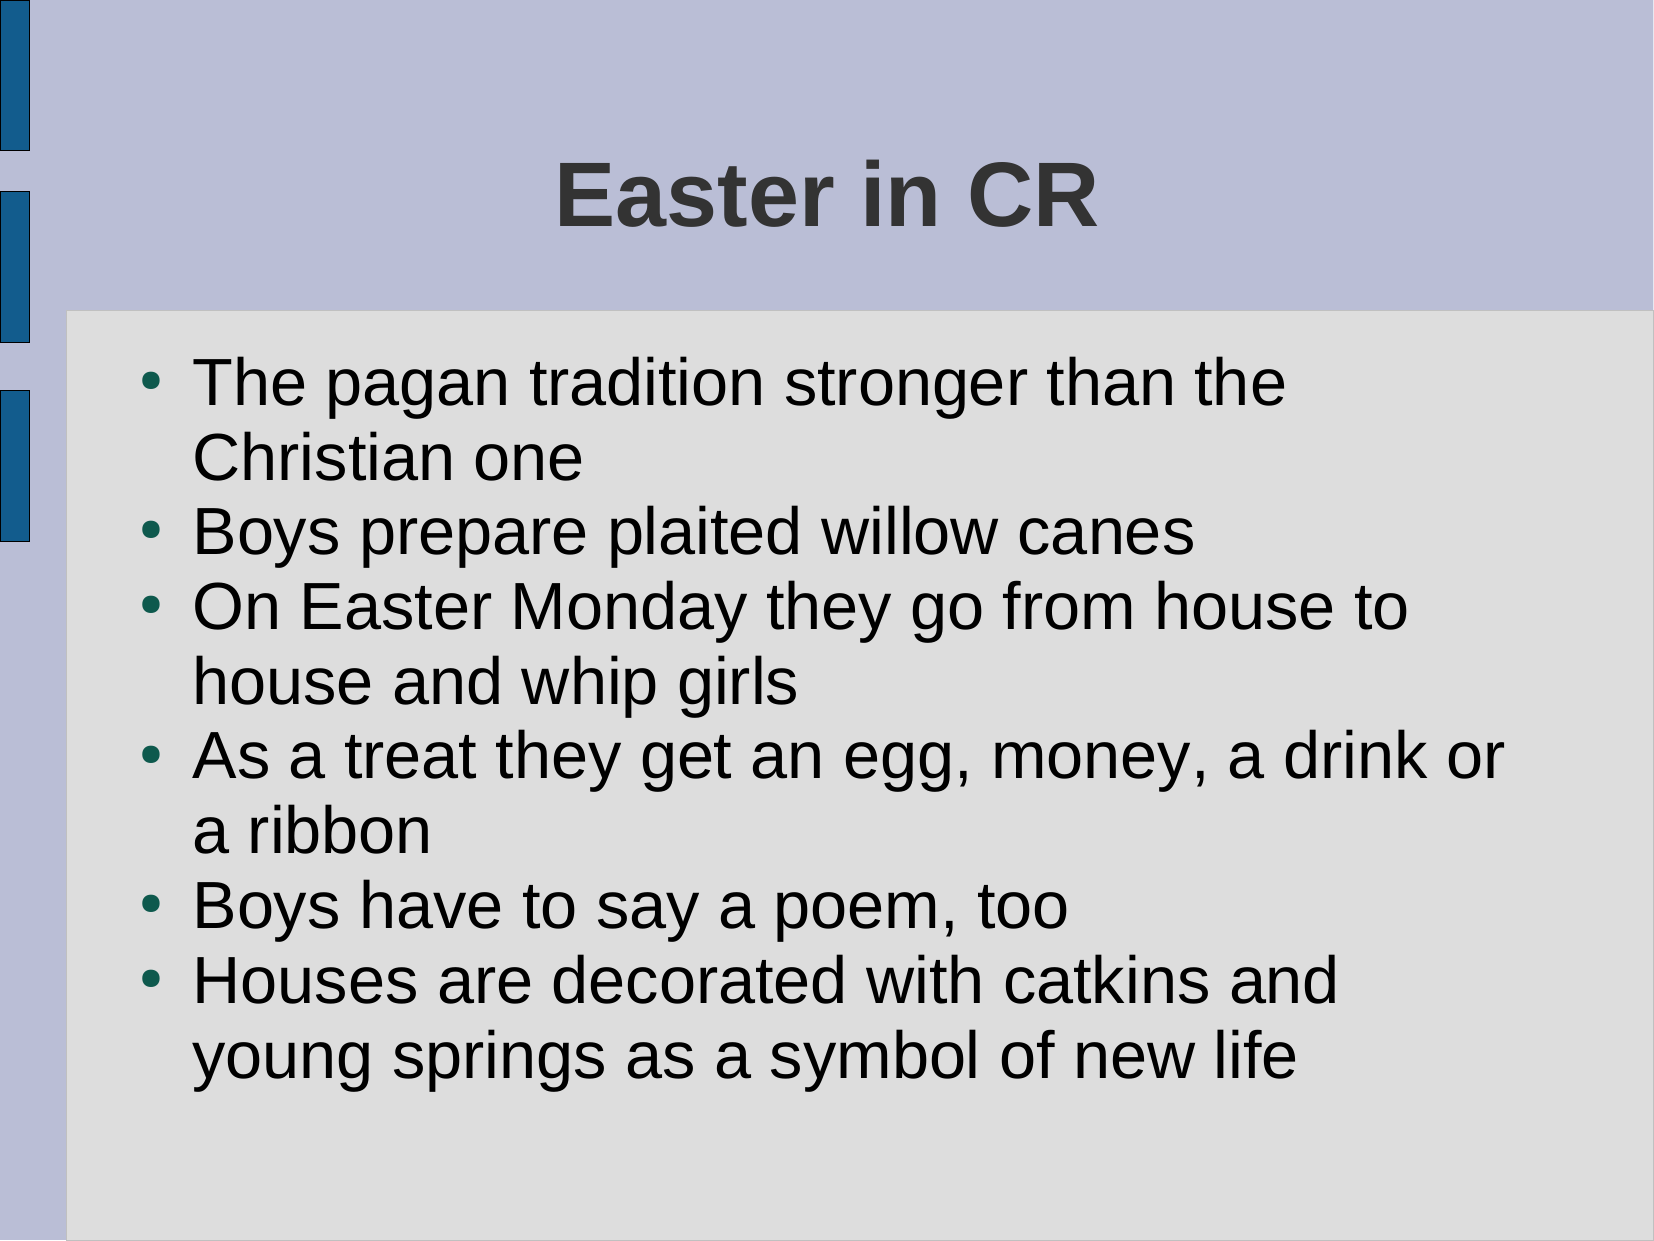

# Easter in CR
The pagan tradition stronger than the Christian one
Boys prepare plaited willow canes
On Easter Monday they go from house to house and whip girls
As a treat they get an egg, money, a drink or a ribbon
Boys have to say a poem, too
Houses are decorated with catkins and young springs as a symbol of new life